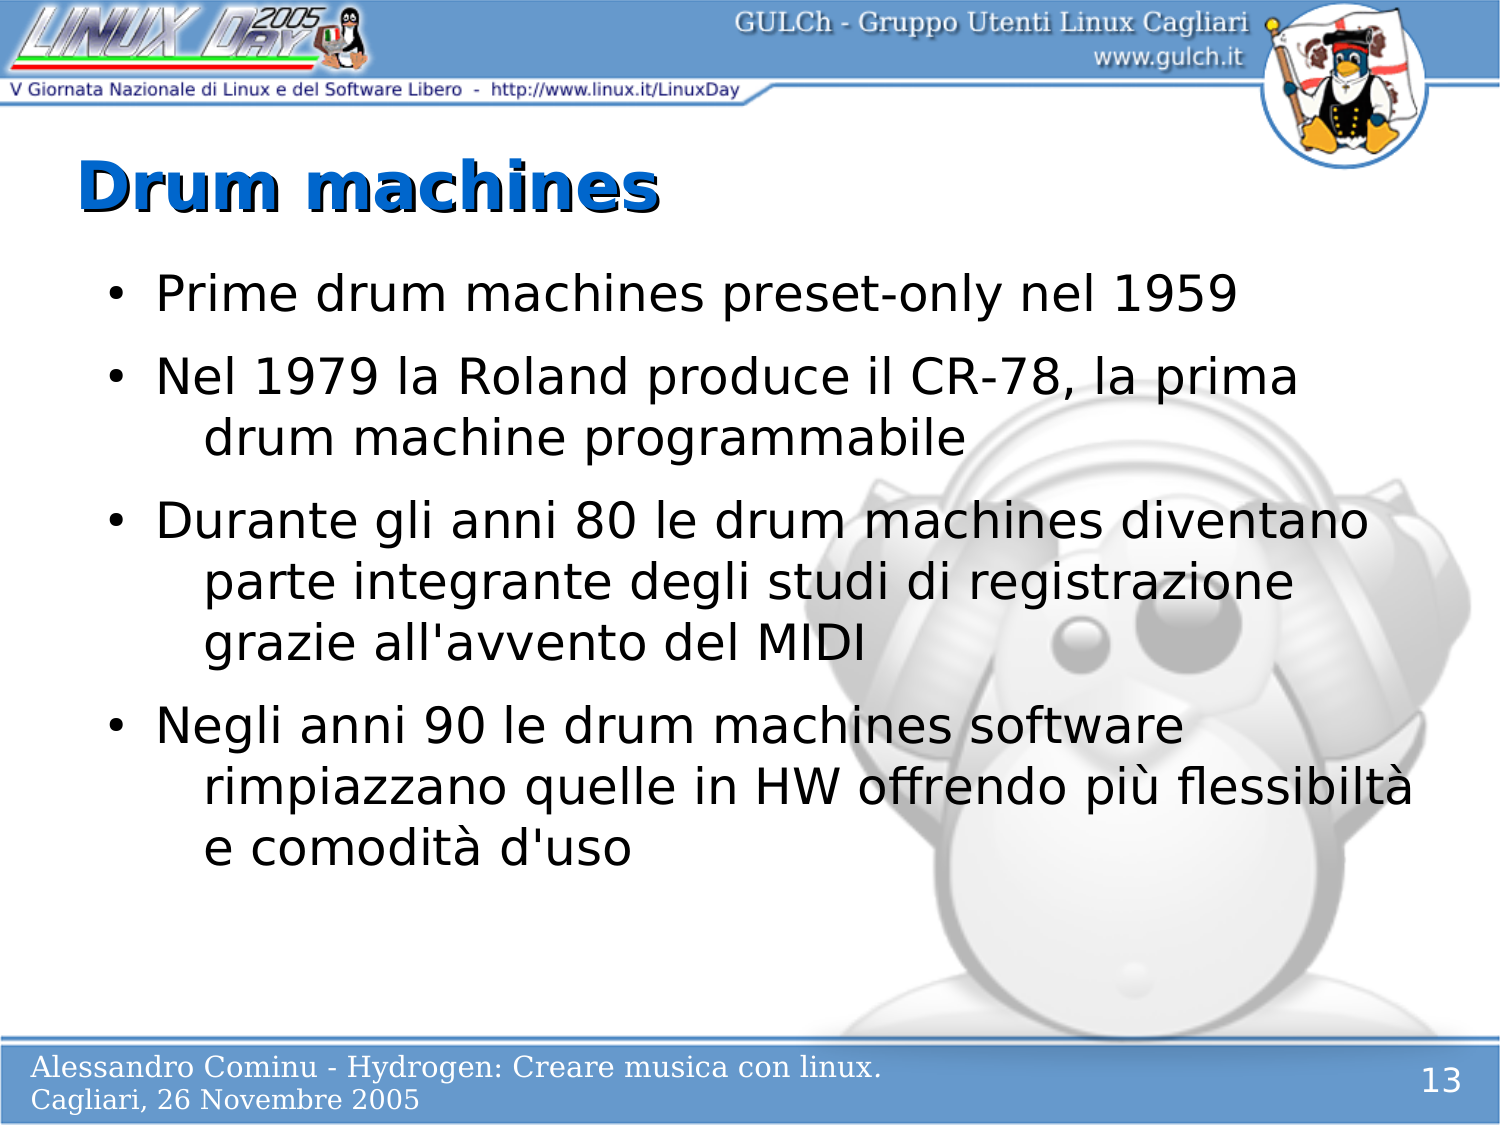

# Drum machines
Prime drum machines preset-only nel 1959
Nel 1979 la Roland produce il CR-78, la prima drum machine programmabile
Durante gli anni 80 le drum machines diventano parte integrante degli studi di registrazione grazie all'avvento del MIDI
Negli anni 90 le drum machines software rimpiazzano quelle in HW offrendo più flessibiltà e comodità d'uso